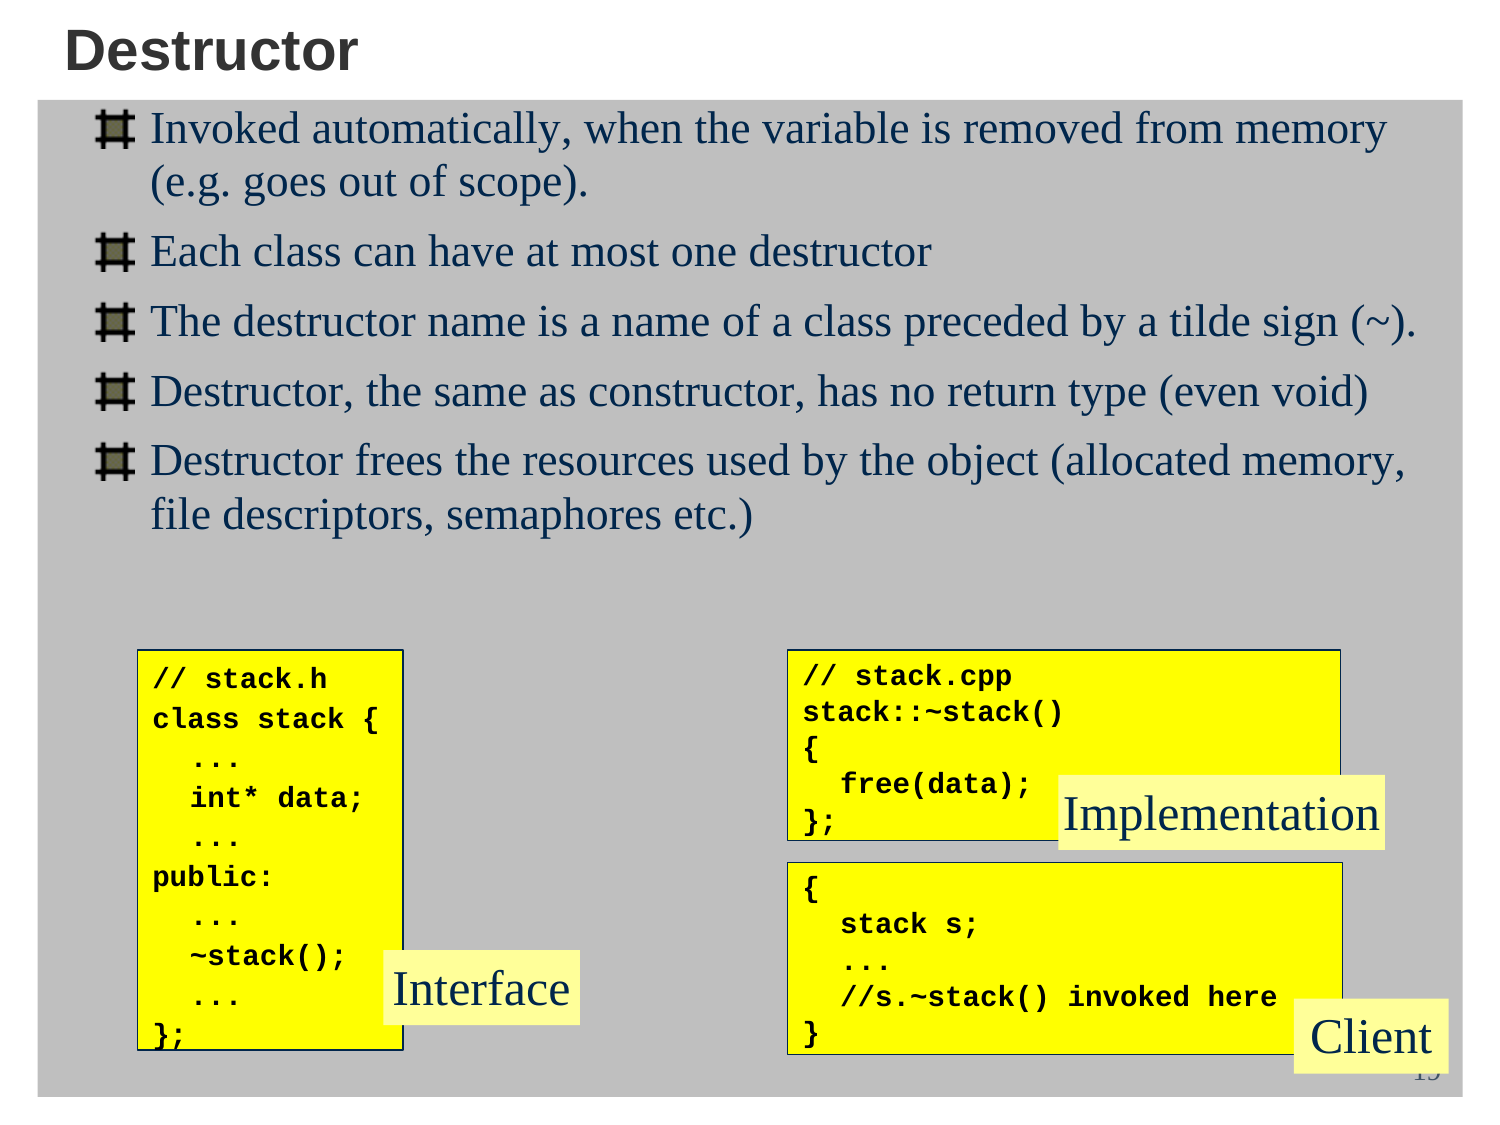

# Destructor
Invoked automatically, when the variable is removed from memory (e.g. goes out of scope).
Each class can have at most one destructor
The destructor name is a name of a class preceded by a tilde sign (~).
Destructor, the same as constructor, has no return type (even void)
Destructor frees the resources used by the object (allocated memory, file descriptors, semaphores etc.)
// stack.h
class stack {
	...
	int* data;
	...
public:
	...
	~stack();
	...
};
// stack.cpp
stack::~stack()
{
	free(data);
};
Implementation
{
	stack s;
	...
	//s.~stack() invoked here
}
Interface
Client